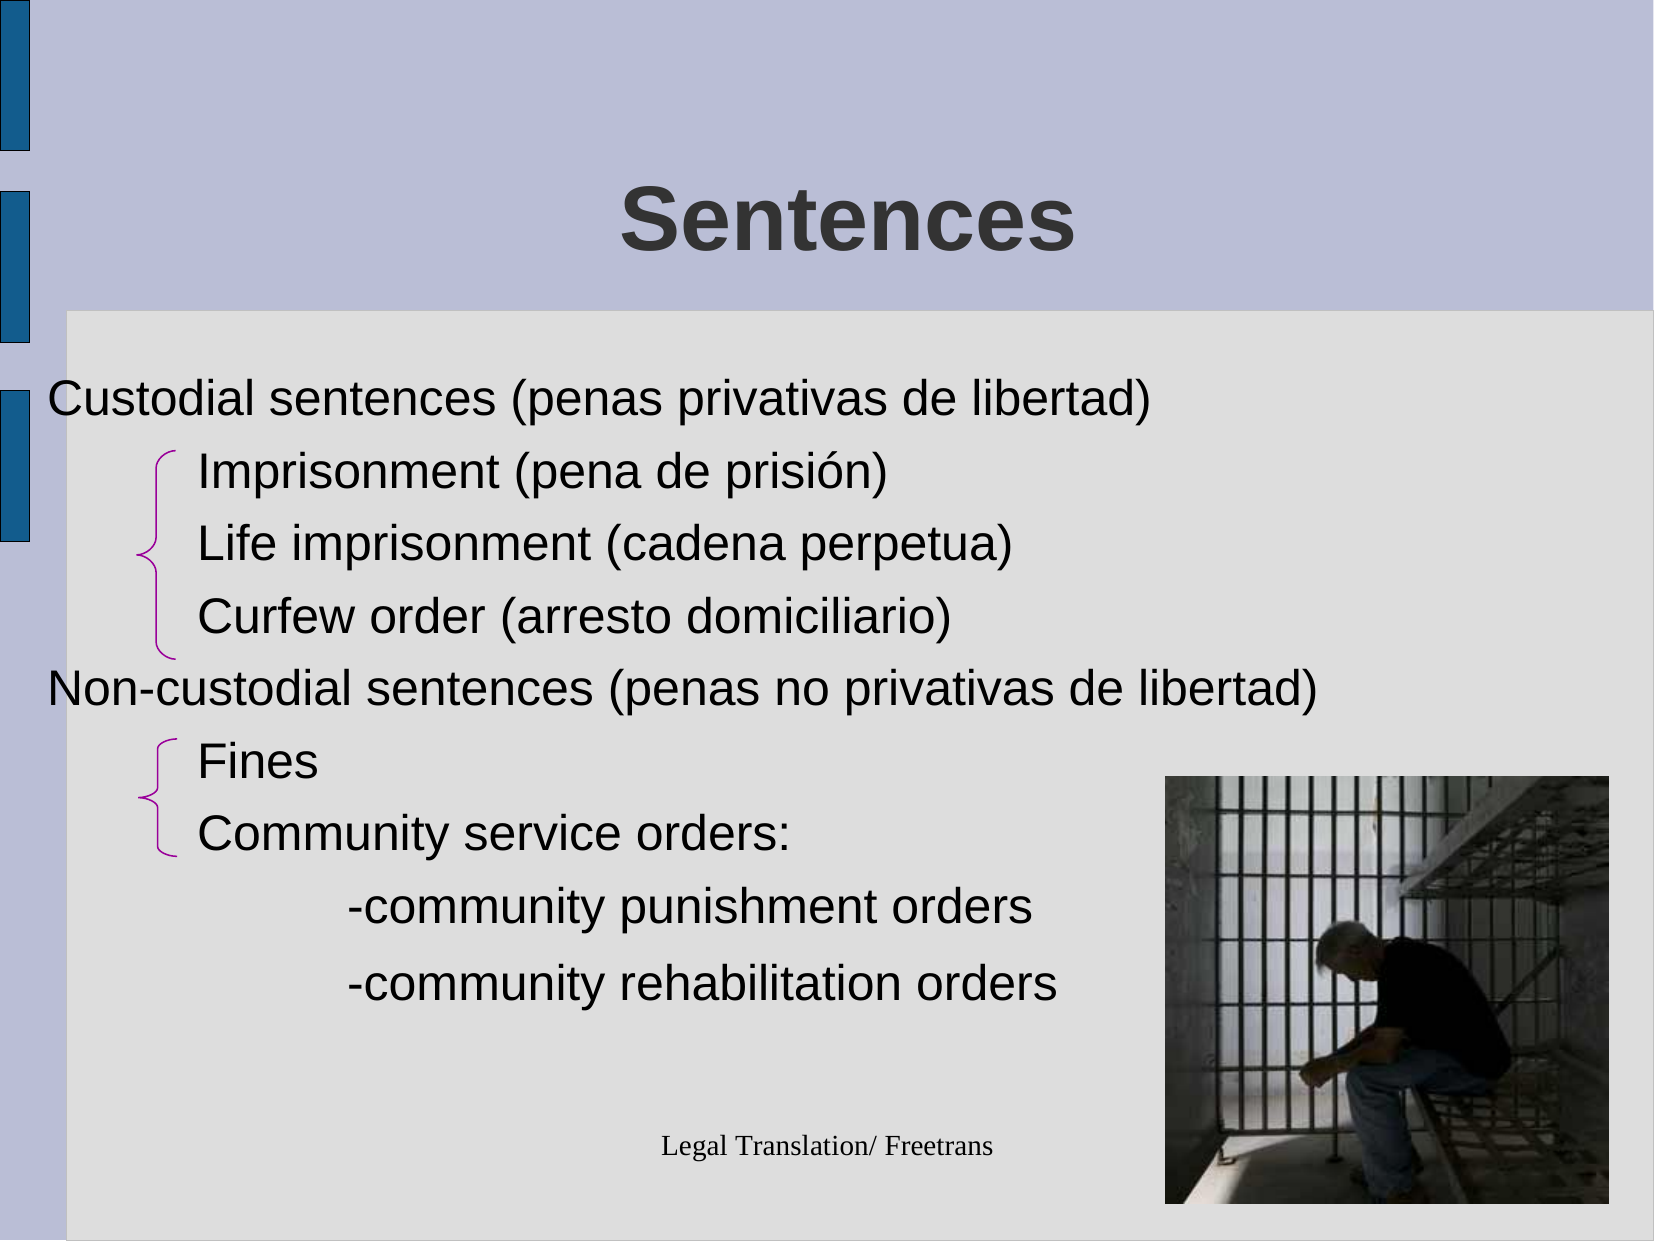

# Sentences
Custodial sentences (penas privativas de libertad)
		Imprisonment (pena de prisión)
		Life imprisonment (cadena perpetua)
		Curfew order (arresto domiciliario)
Non-custodial sentences (penas no privativas de libertad)
		Fines
		Community service orders:
			-community punishment orders
			-community rehabilitation orders
Legal Translation/ Freetrans